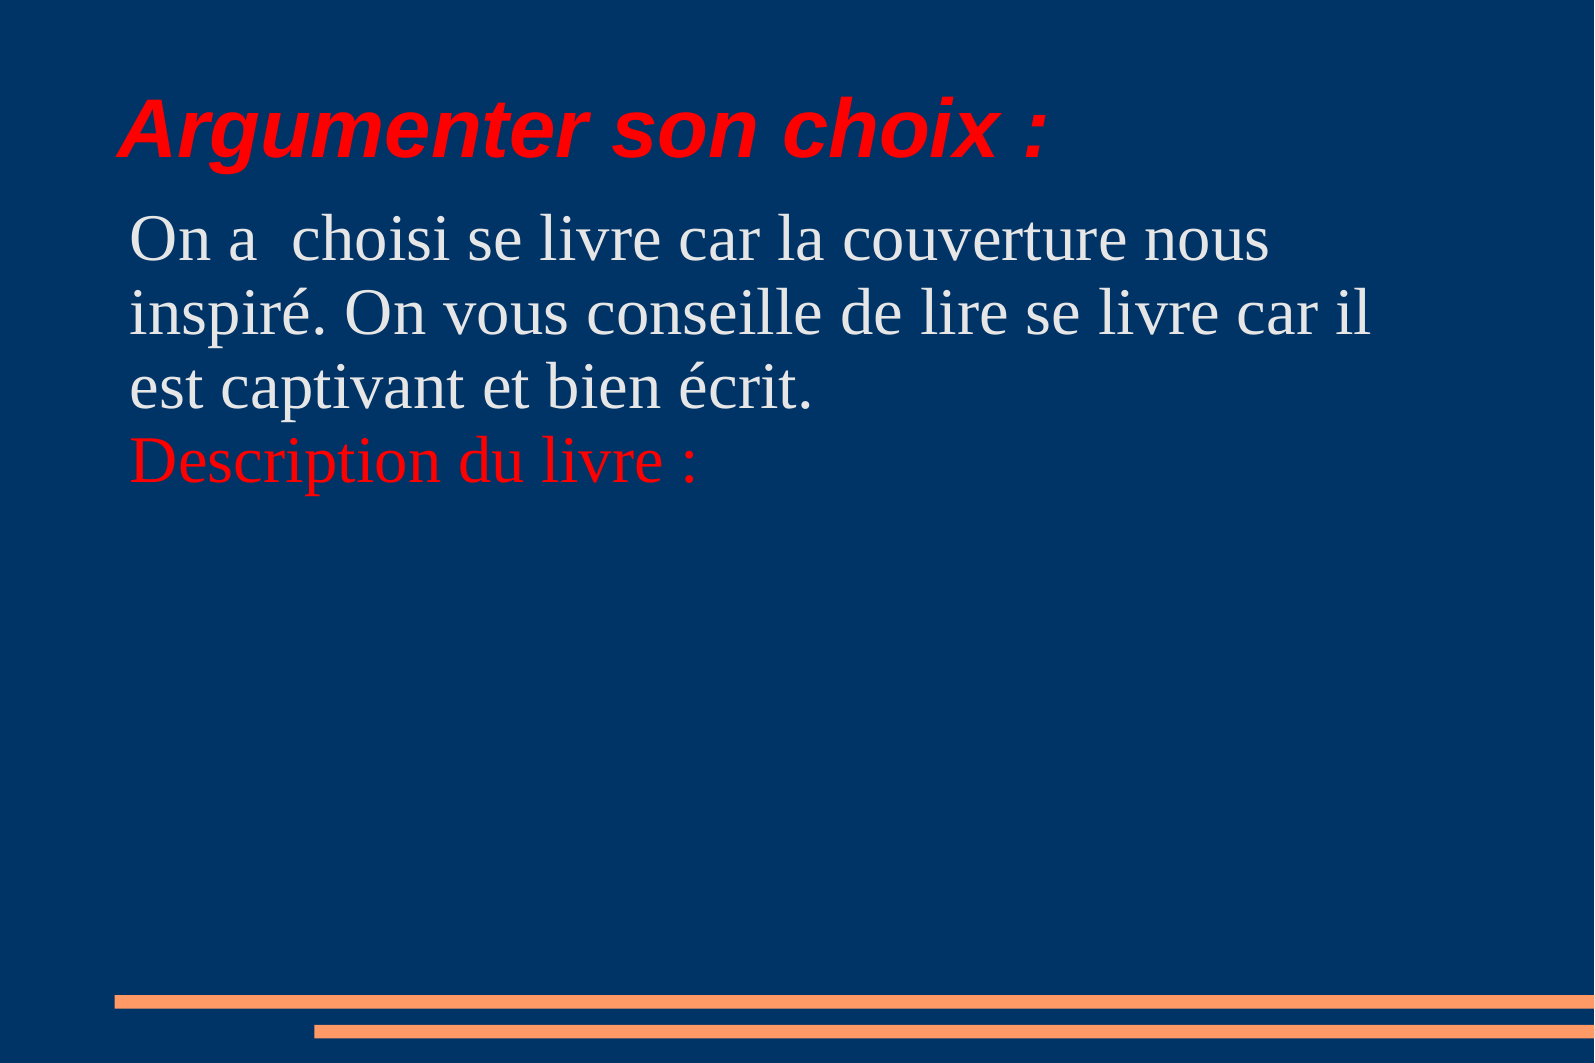

# Argumenter son choix :
On a choisi se livre car la couverture nous inspiré. On vous conseille de lire se livre car il est captivant et bien écrit. Description du livre :